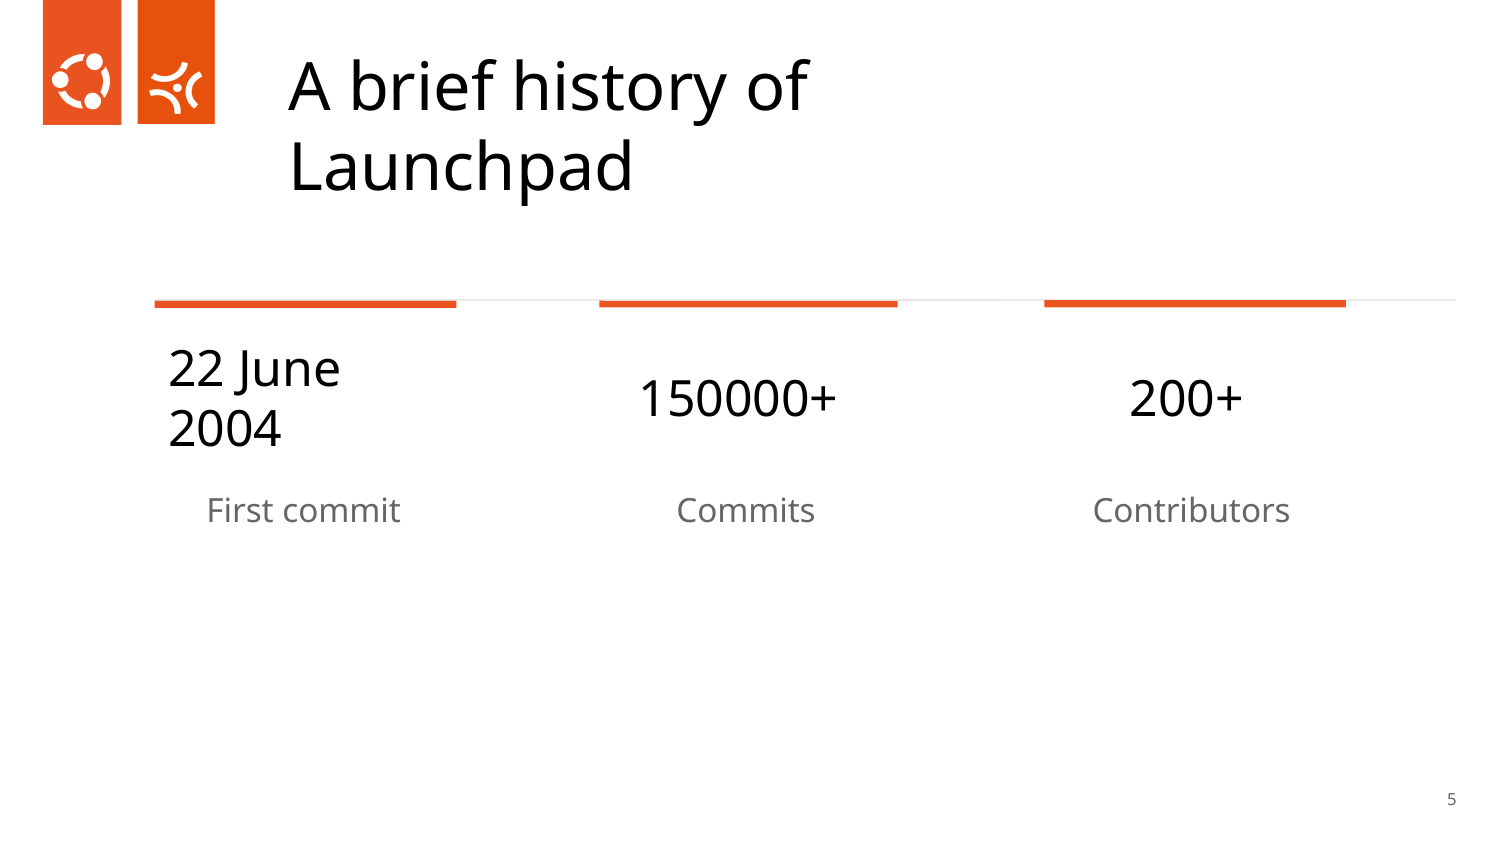

A brief history of Launchpad
# 22 June 2004
150000+
200+
First commit
Commits
Contributors